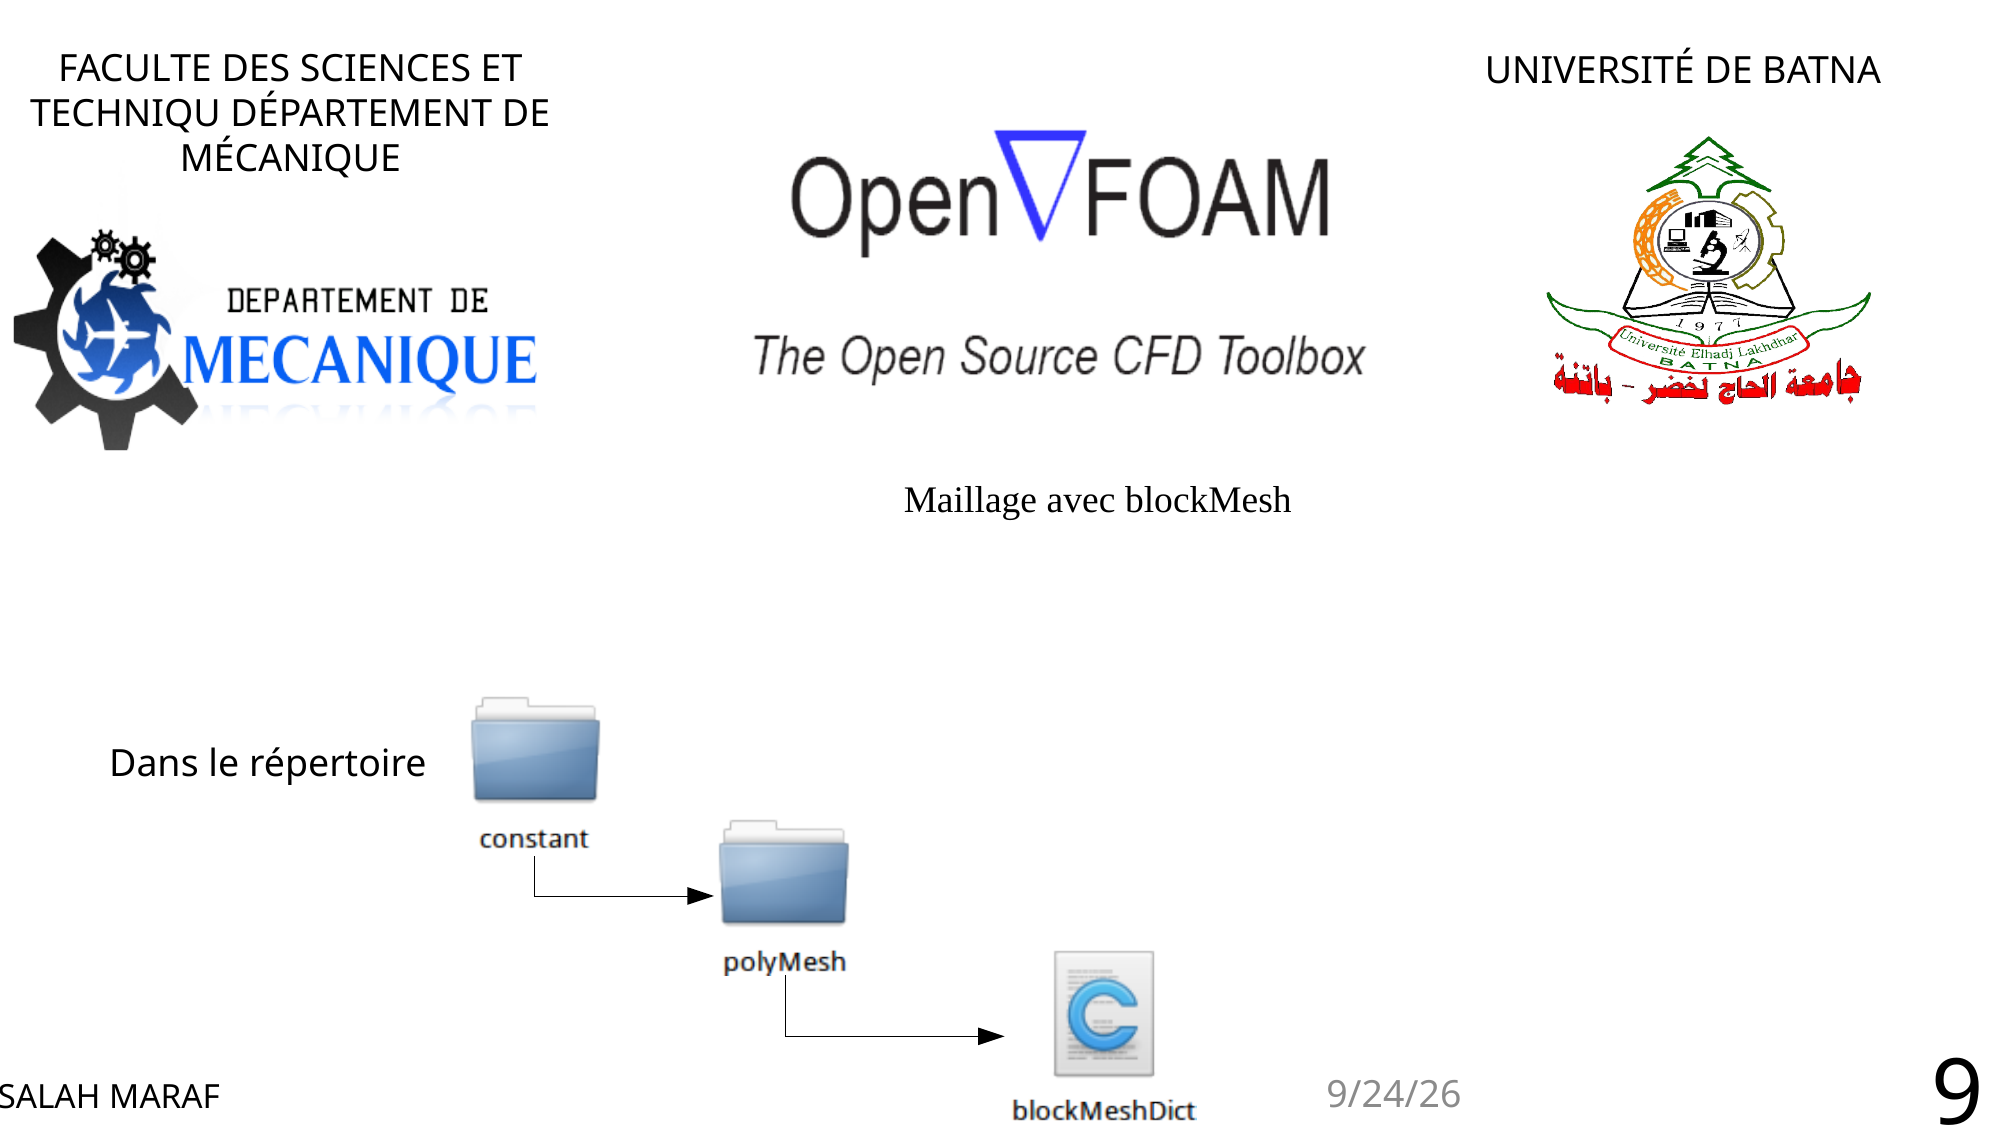

Faculte des Sciences et Techniqu Département de MÉCANIQUE
Université de Batna
Maillage avec blockMesh
Dans le répertoire
SALAH MARAF